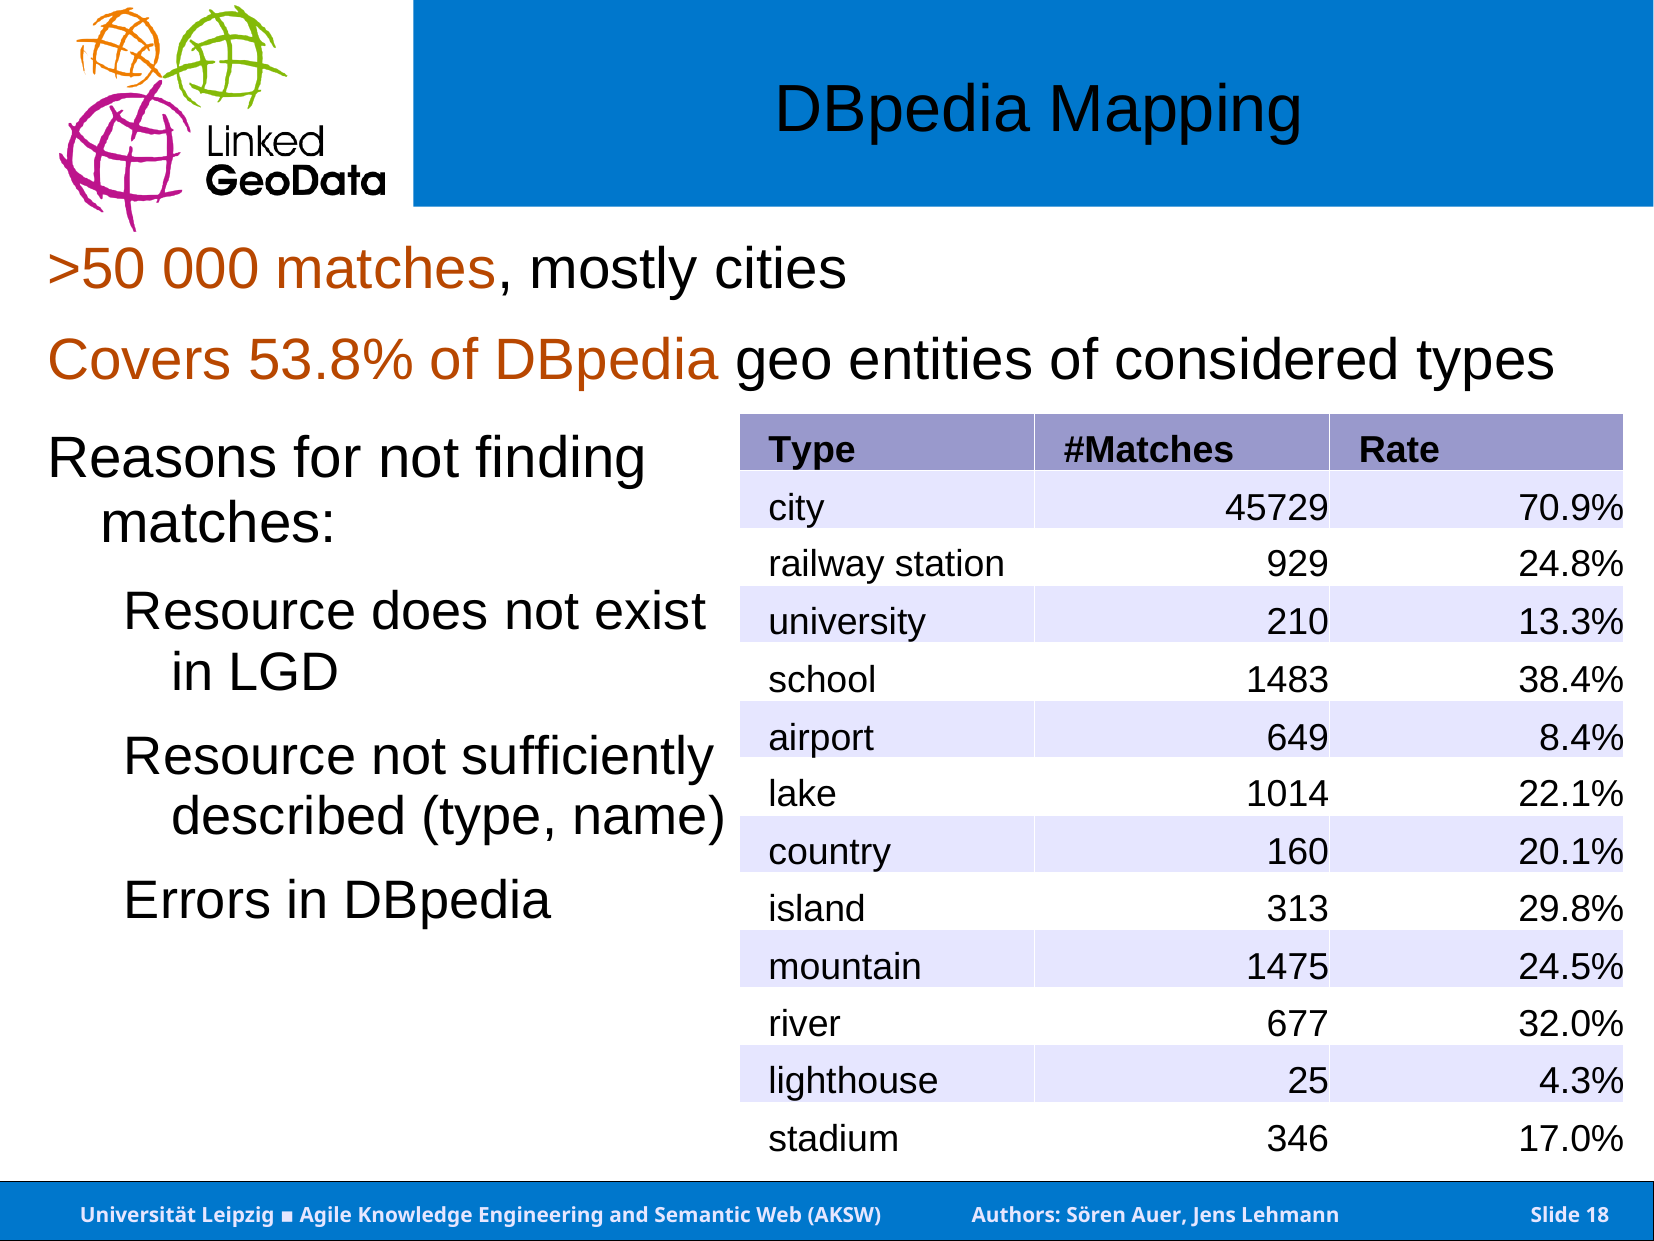

# DBpedia Mapping
>50 000 matches, mostly cities
Covers 53.8% of DBpedia geo entities of considered types
Type
#Matches
Rate
Reasons for not finding matches:
Resource does not exist in LGD
Resource not sufficiently described (type, name)
Errors in DBpedia
city
45729
70.9%
railway station
929
24.8%
university
210
13.3%
school
1483
38.4%
airport
649
8.4%
lake
1014
22.1%
country
160
20.1%
island
313
29.8%
mountain
1475
24.5%
river
677
32.0%
lighthouse
25
4.3%
stadium
346
17.0%